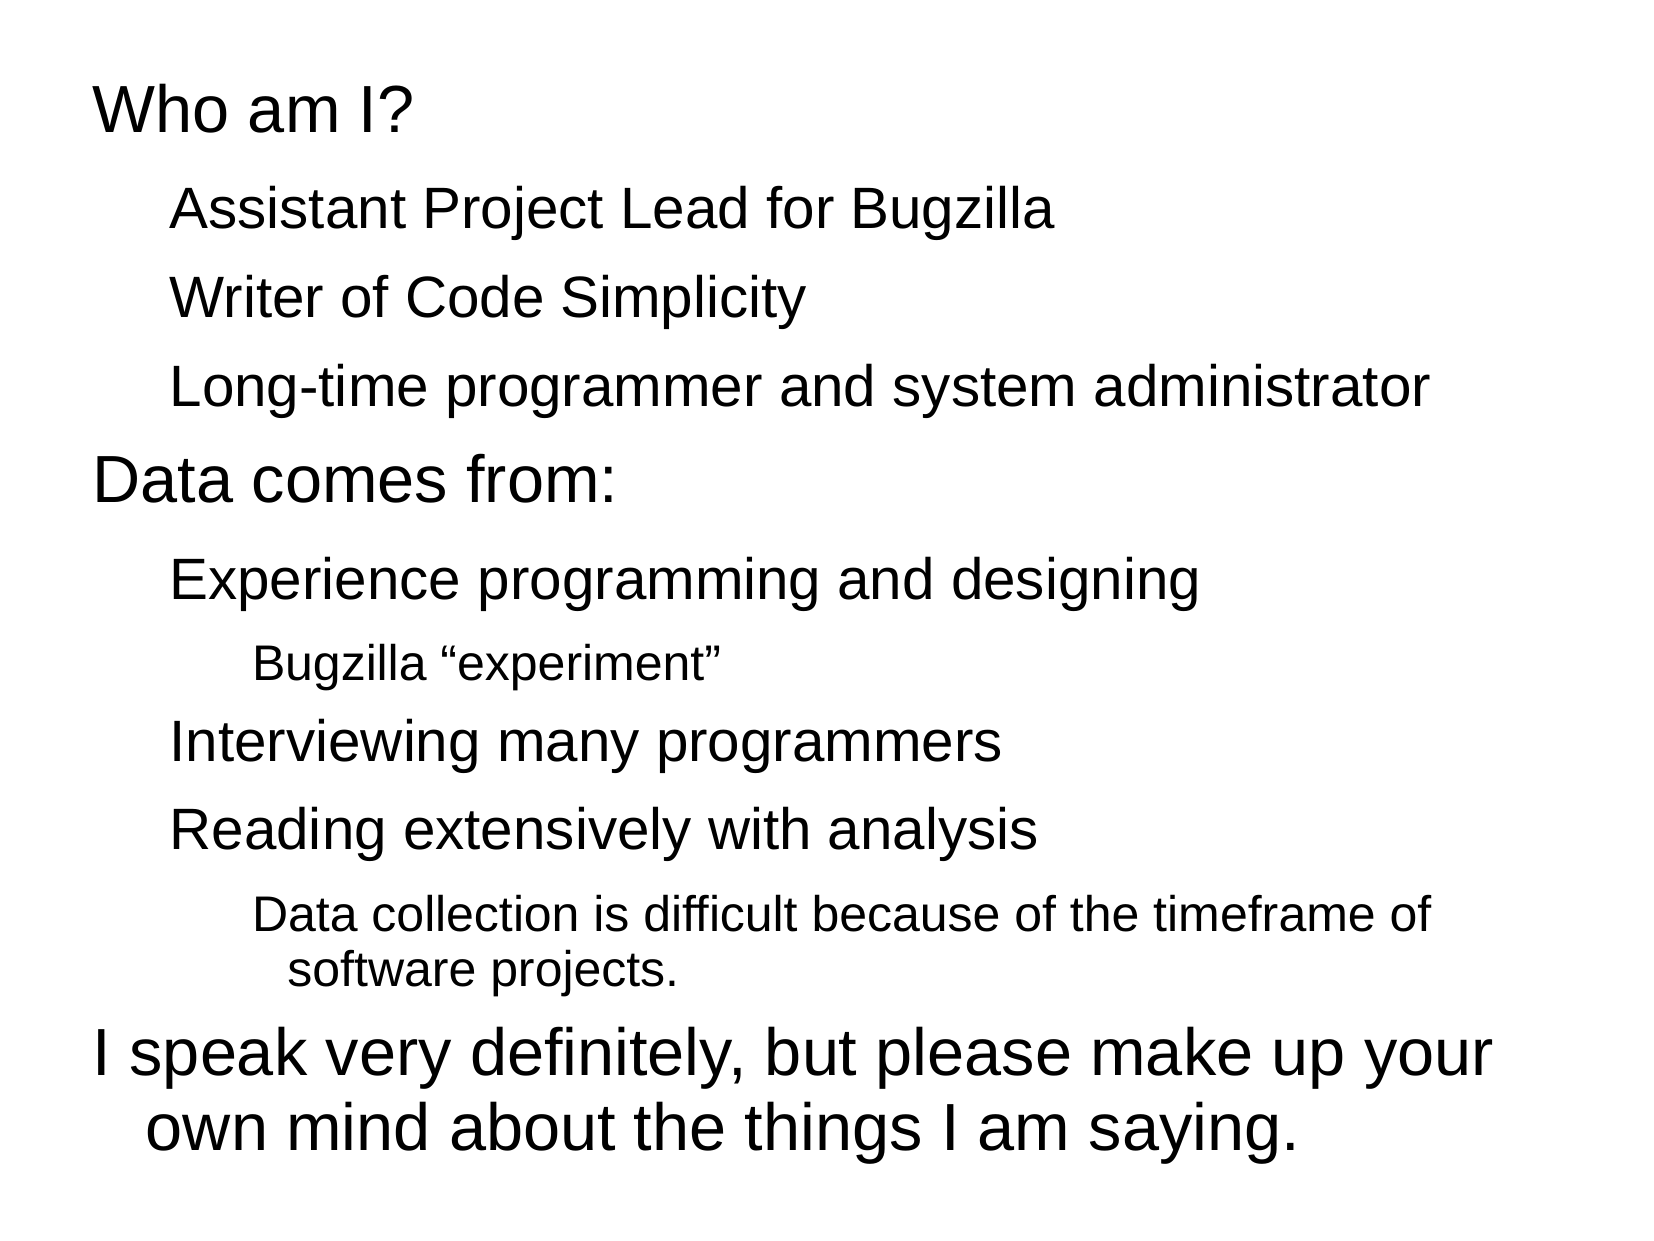

# Who am I?
Assistant Project Lead for Bugzilla
Writer of Code Simplicity
Long-time programmer and system administrator
Data comes from:
Experience programming and designing
Bugzilla “experiment”
Interviewing many programmers
Reading extensively with analysis
Data collection is difficult because of the timeframe of software projects.
I speak very definitely, but please make up your own mind about the things I am saying.